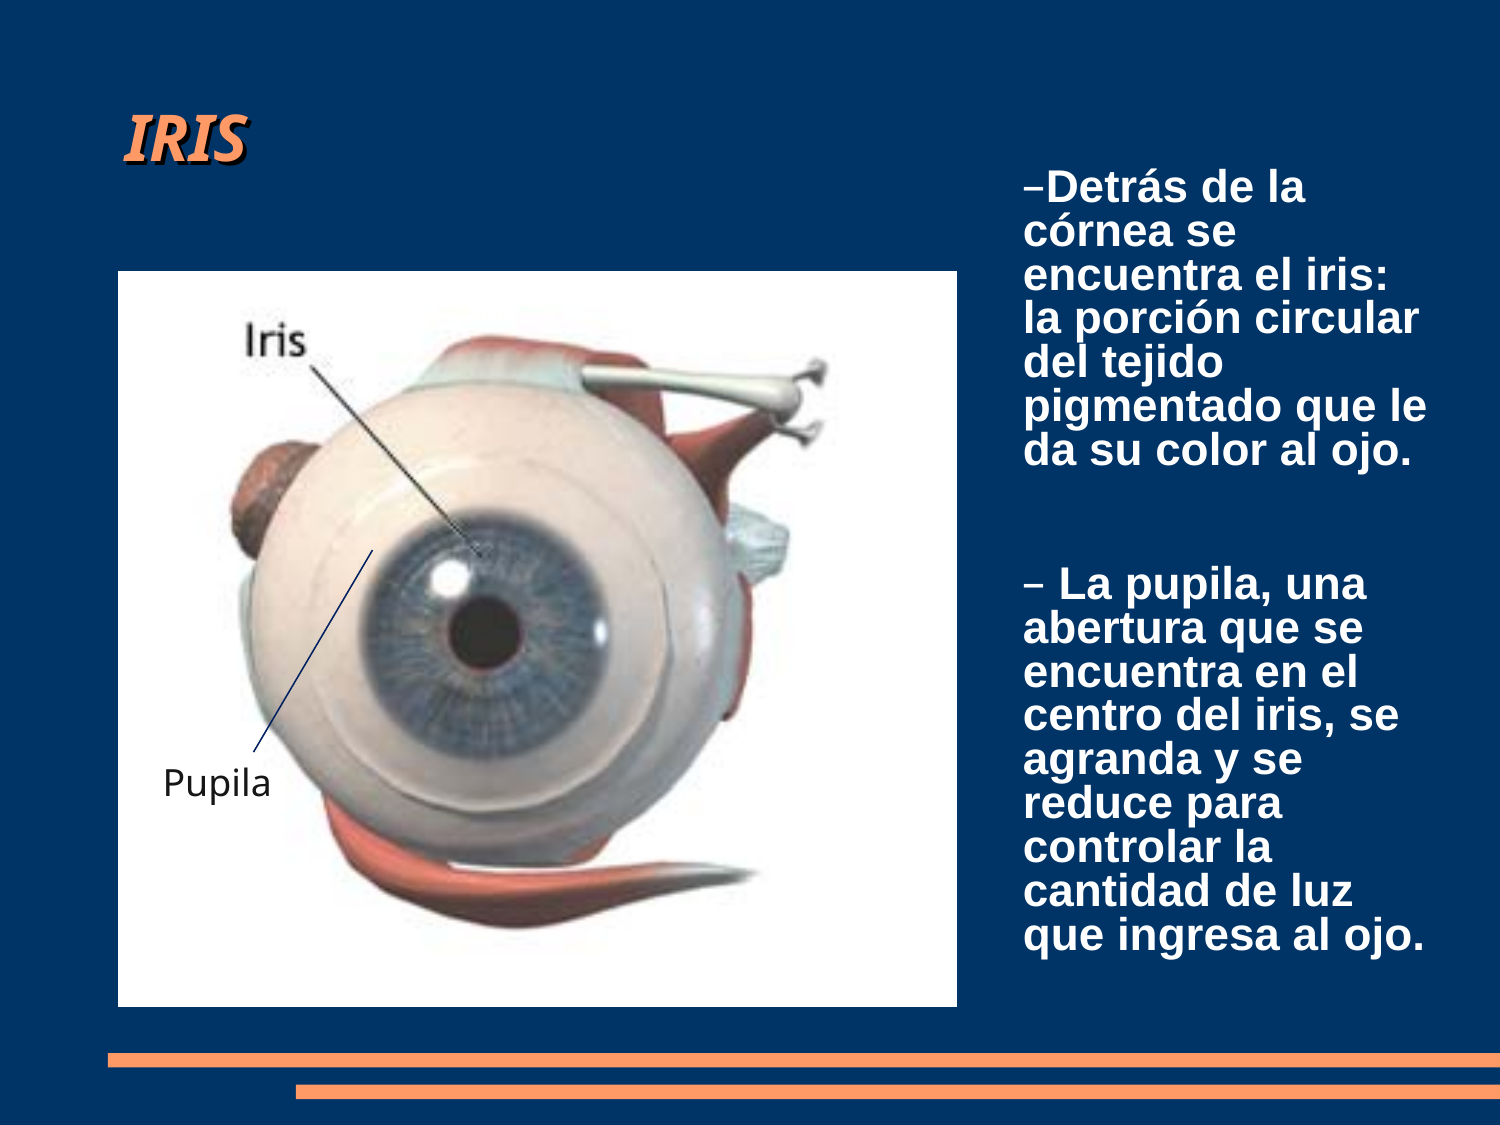

# IRIS
Detrás de la córnea se encuentra el iris: la porción circular del tejido pigmentado que le da su color al ojo.
 La pupila, una abertura que se encuentra en el centro del iris, se agranda y se reduce para controlar la cantidad de luz que ingresa al ojo.
Pupila